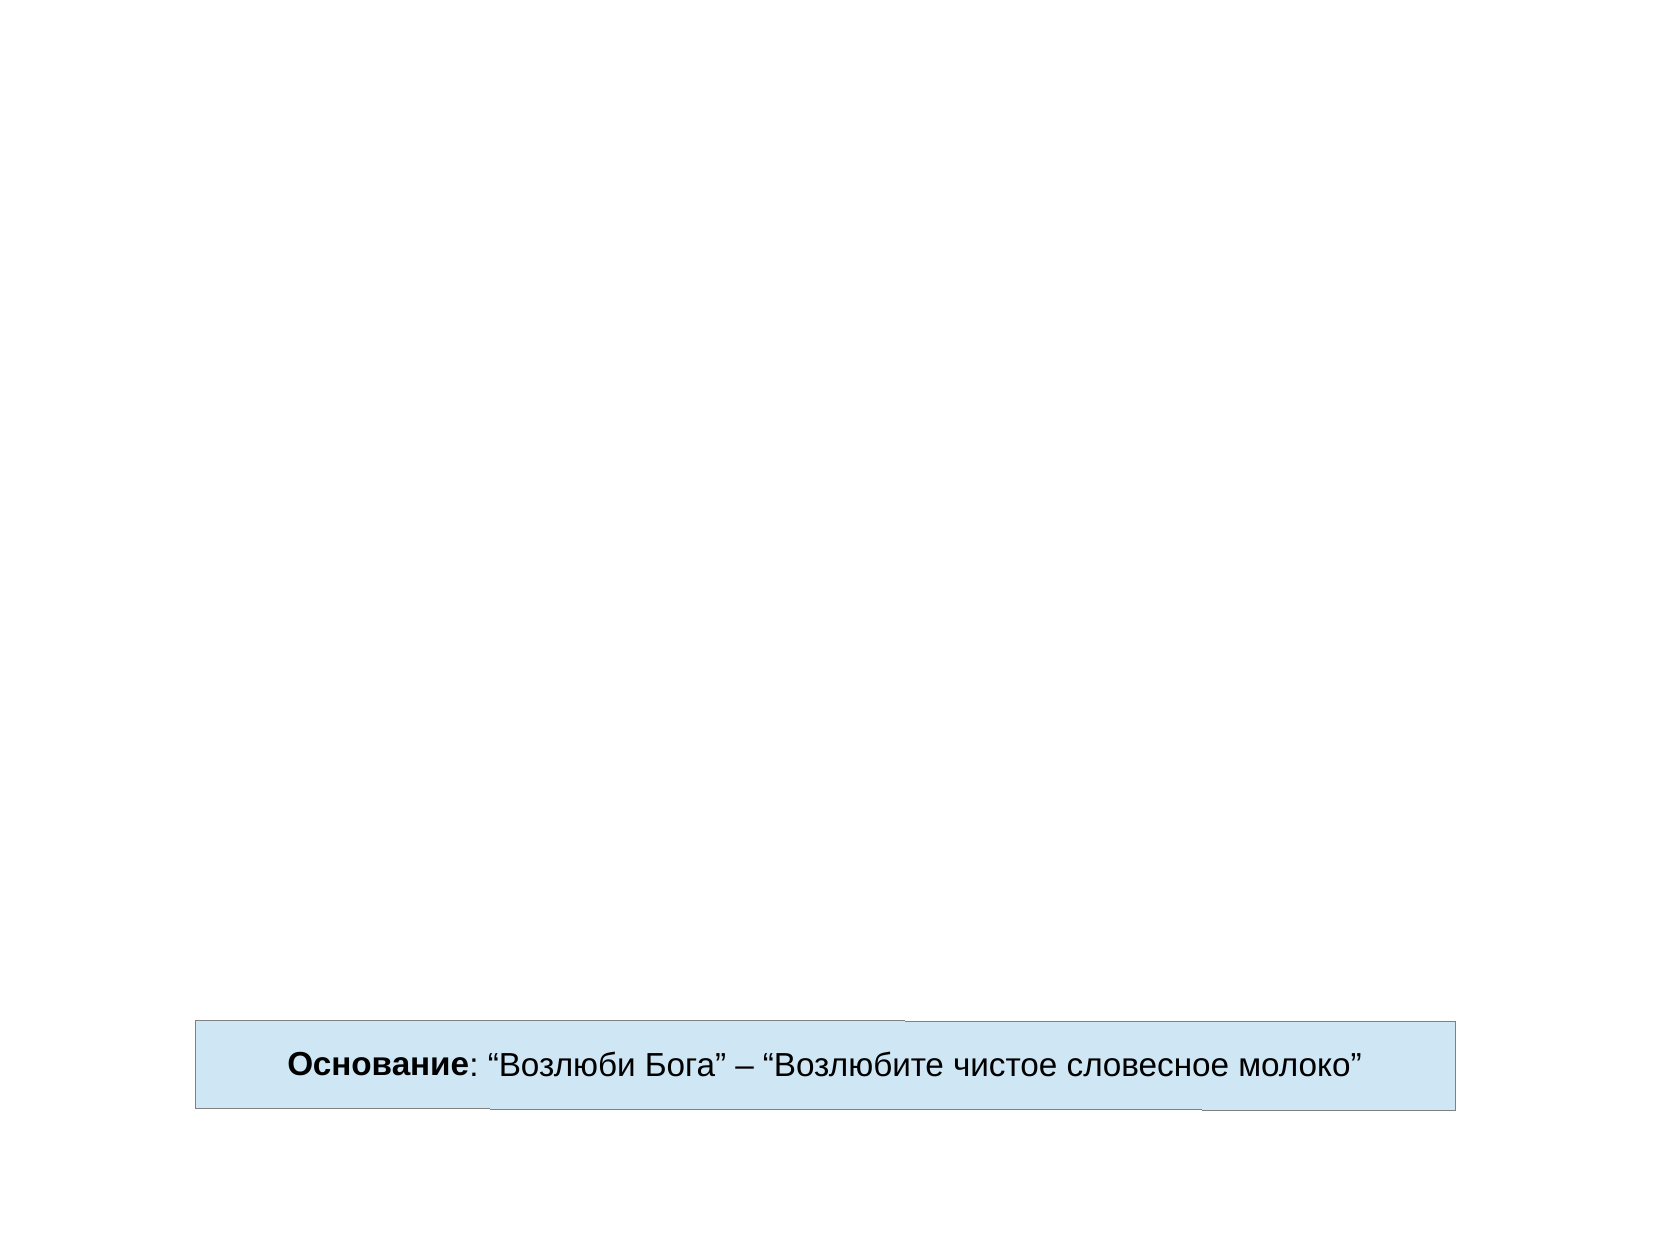

#
Основание: “Возлюби Бога” – “Возлюбите чистое словесное молоко”